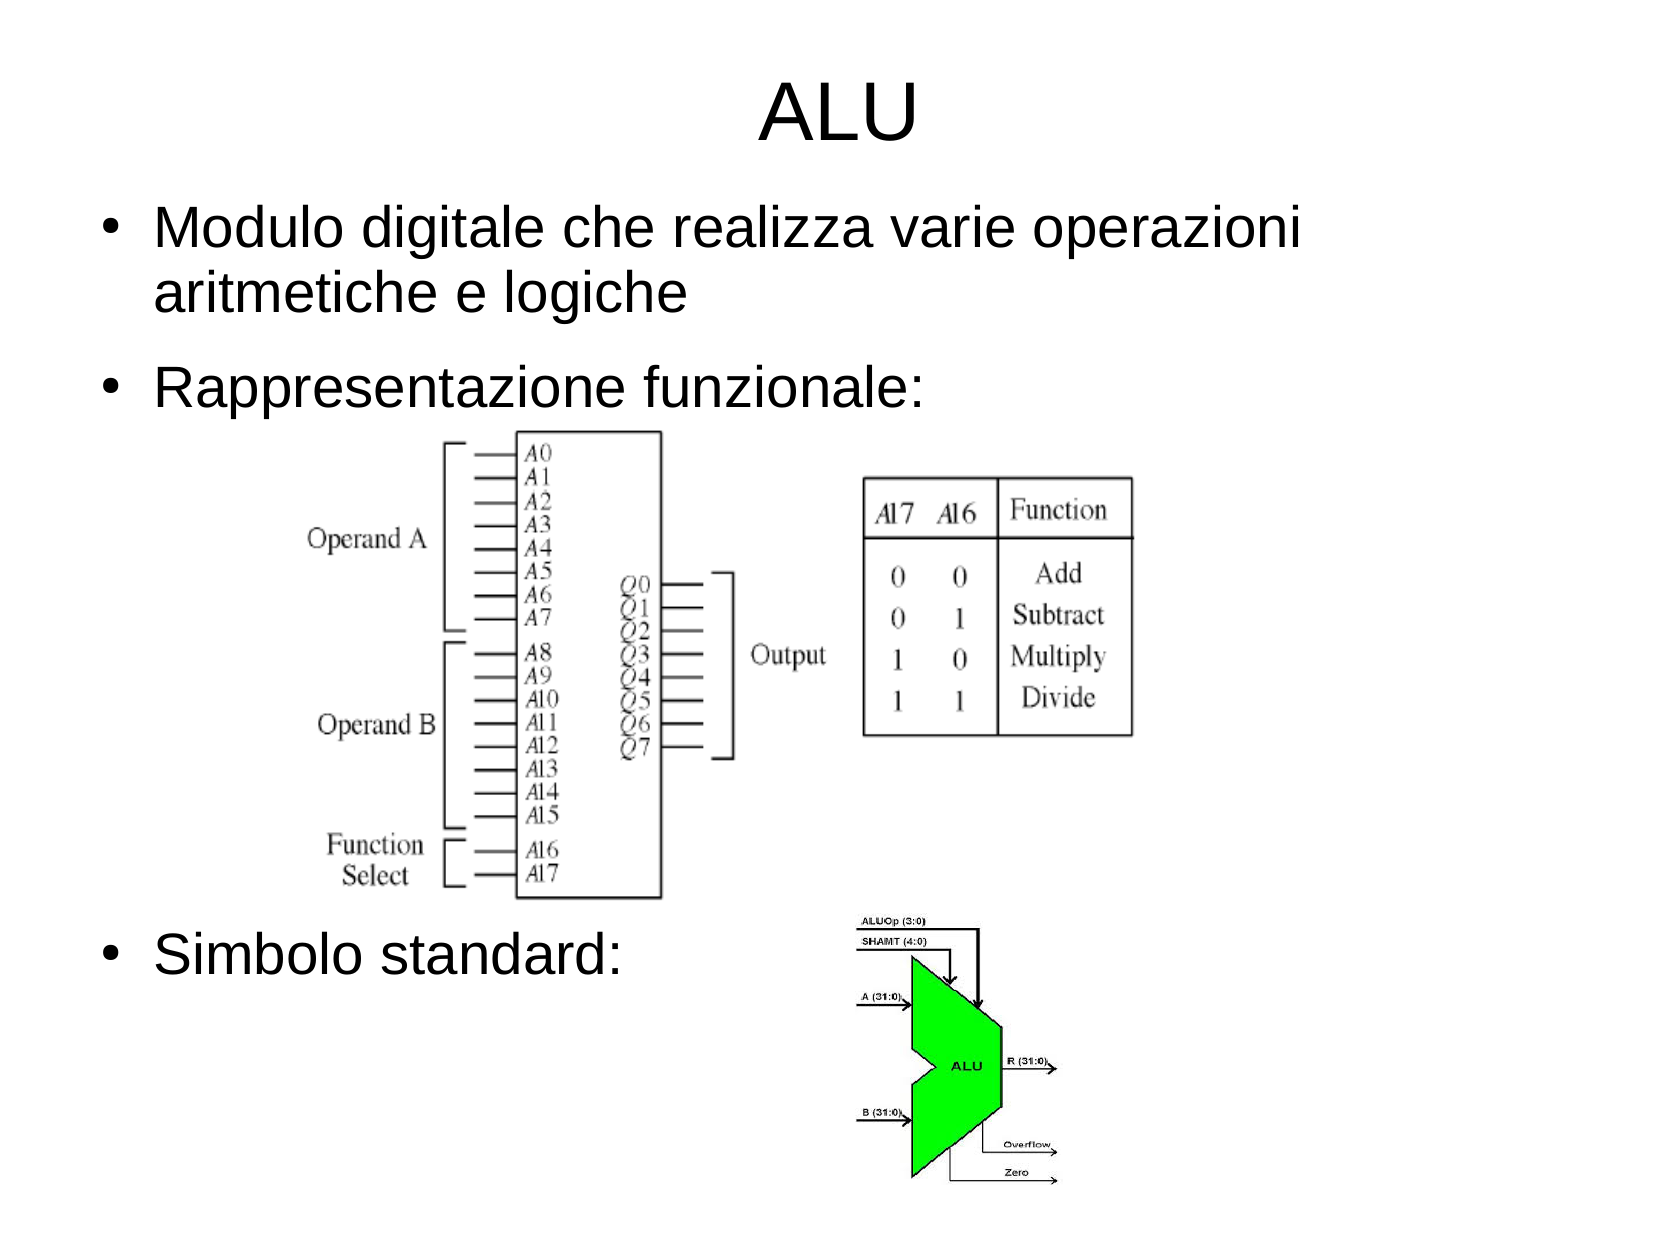

# ALU
Modulo digitale che realizza varie operazioni aritmetiche e logiche
Rappresentazione funzionale:
Simbolo standard: